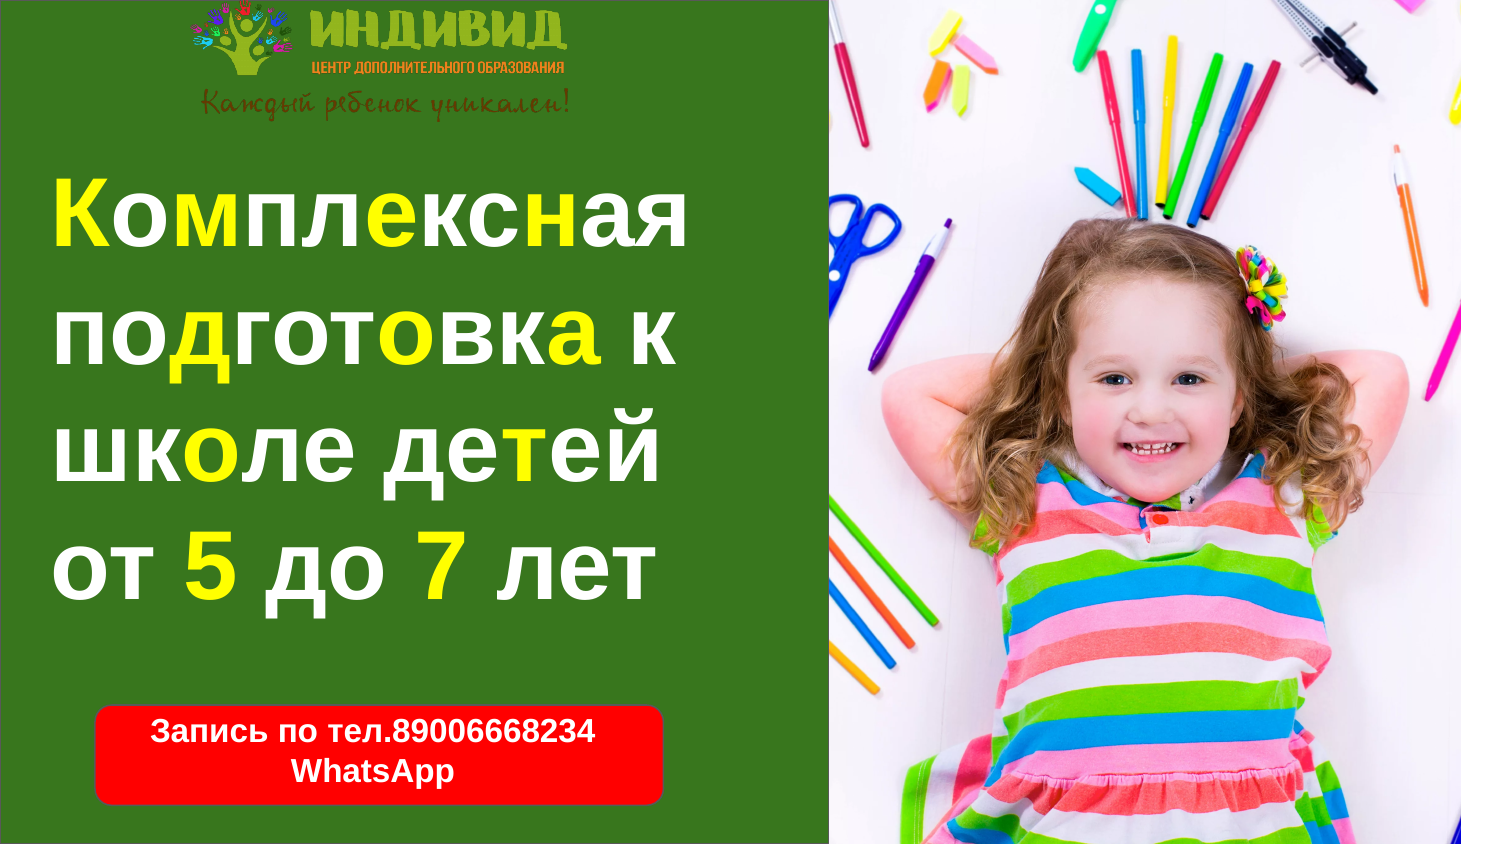

# Комплексная подготовка к школе детей от 5 до 7 лет
Запись по тел.89006668234
WhatsApp